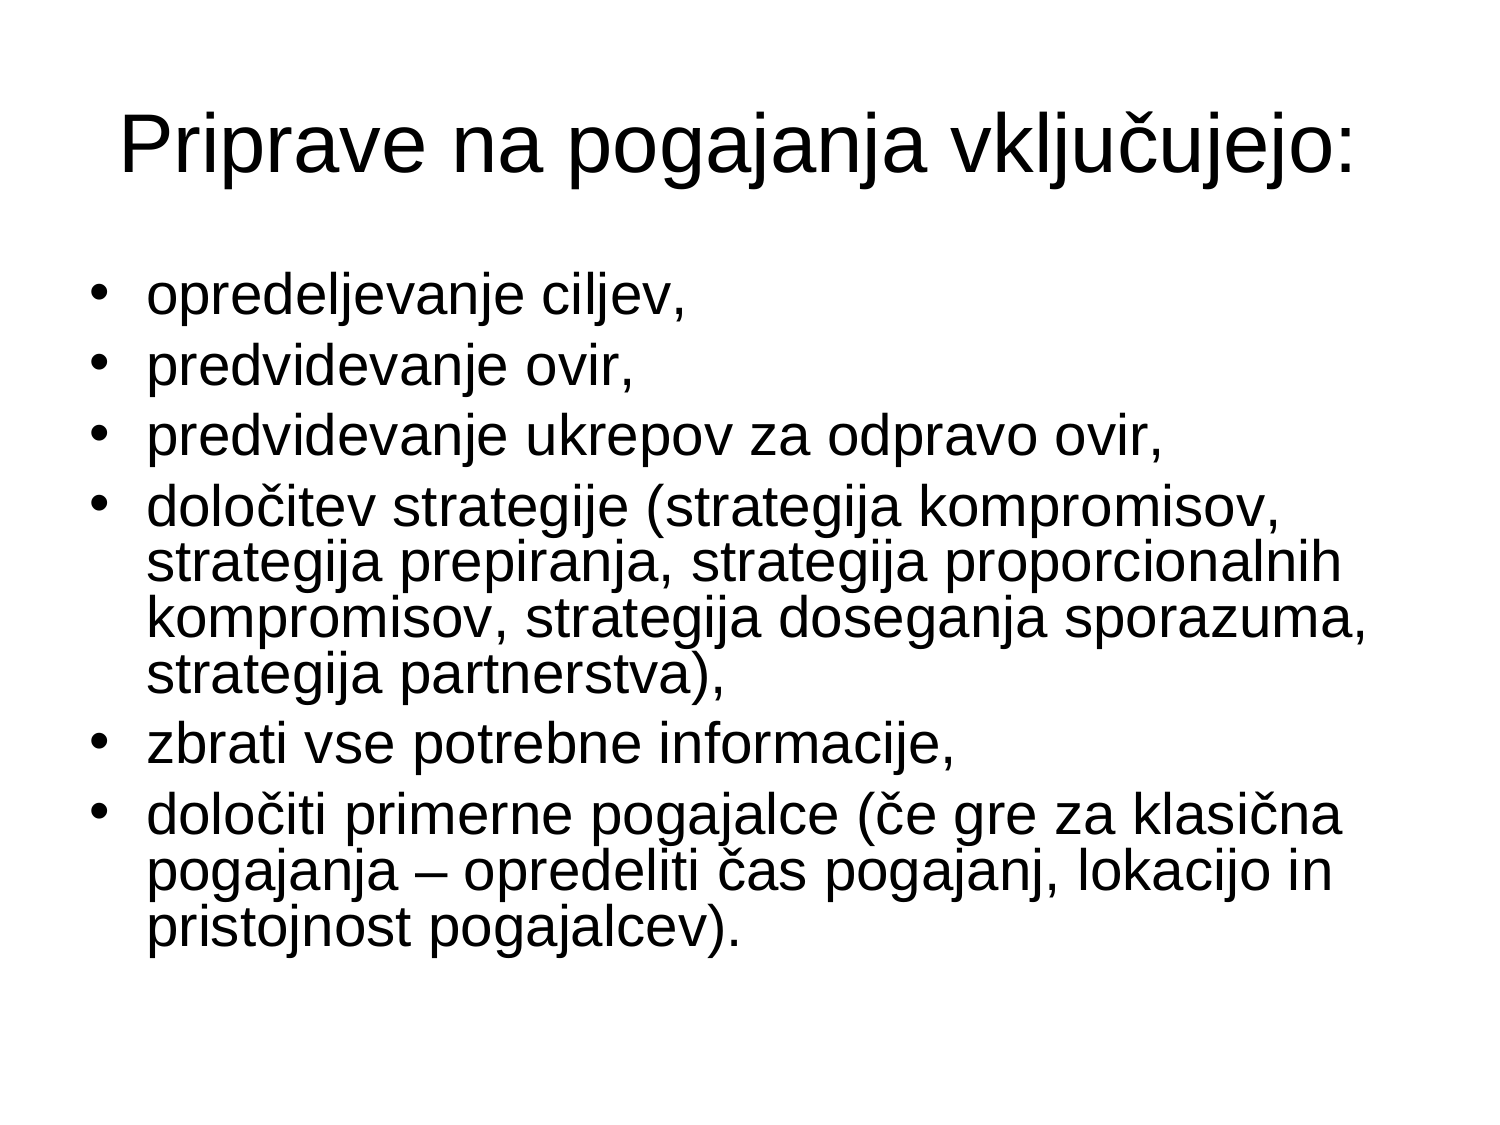

# Priprave na pogajanja vključujejo:
opredeljevanje ciljev,
predvidevanje ovir,
predvidevanje ukrepov za odpravo ovir,
določitev strategije (strategija kompromisov, strategija prepiranja, strategija proporcionalnih kompromisov, strategija doseganja sporazuma, strategija partnerstva),
zbrati vse potrebne informacije,
določiti primerne pogajalce (če gre za klasična pogajanja – opredeliti čas pogajanj, lokacijo in pristojnost pogajalcev).